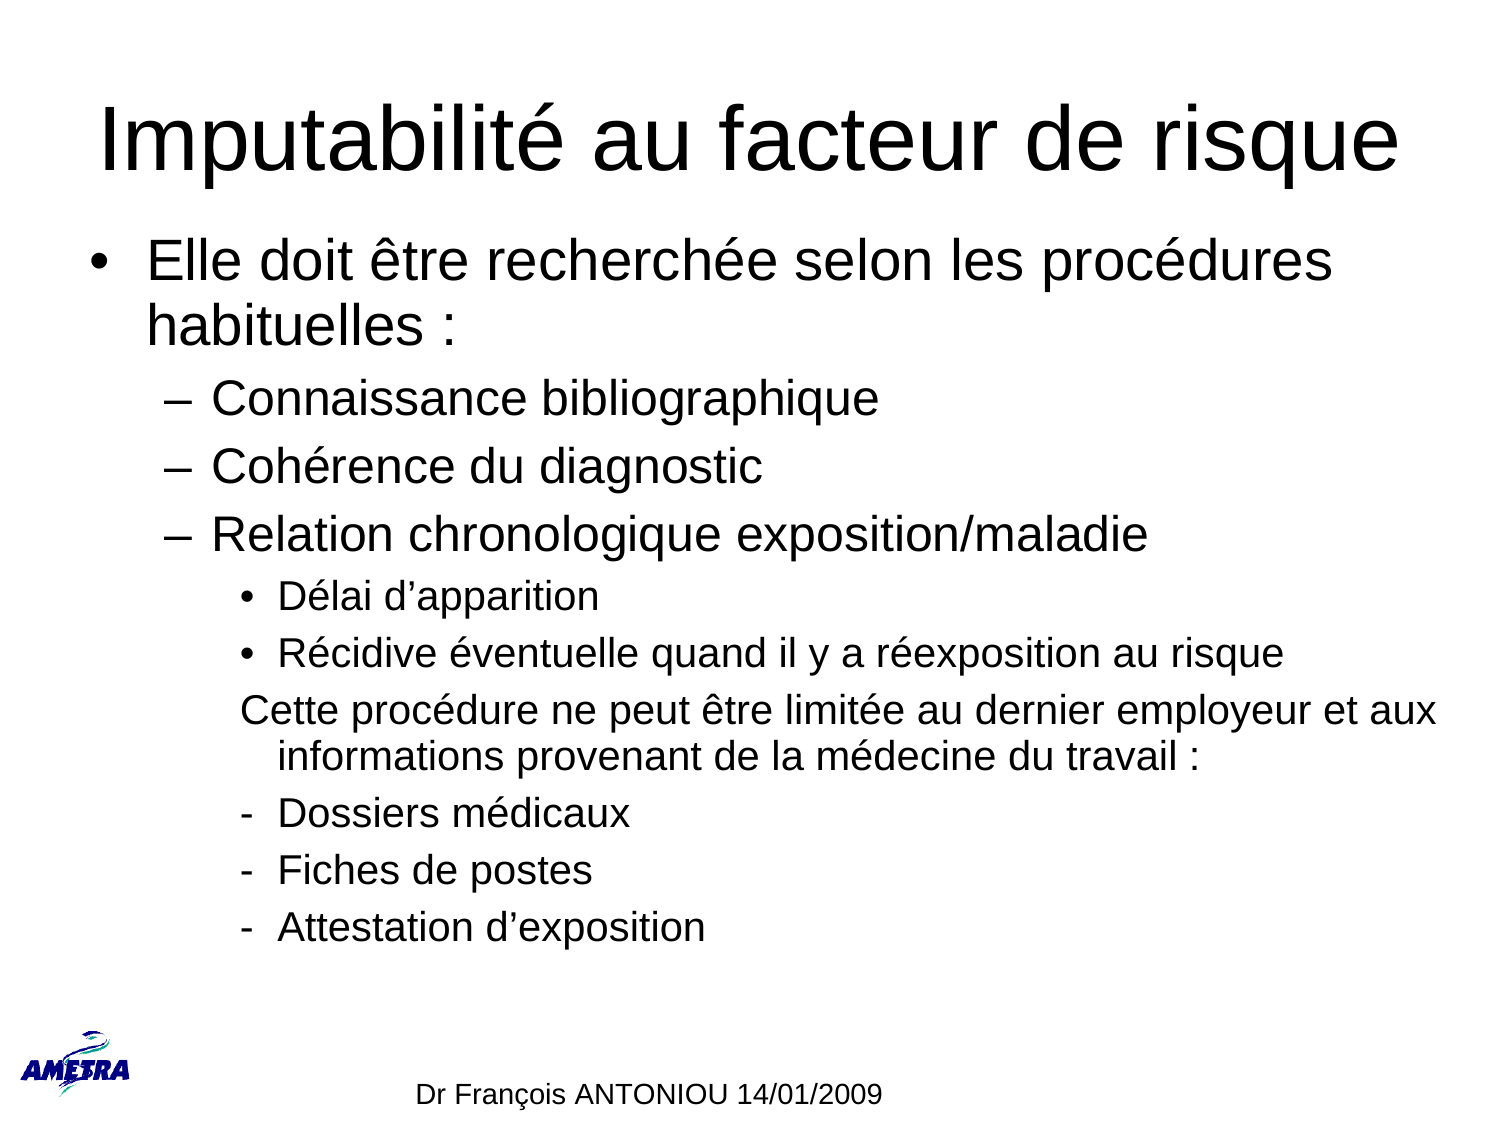

# Imputabilité au facteur de risque
Elle doit être recherchée selon les procédures habituelles :
Connaissance bibliographique
Cohérence du diagnostic
Relation chronologique exposition/maladie
Délai d’apparition
Récidive éventuelle quand il y a réexposition au risque
Cette procédure ne peut être limitée au dernier employeur et aux informations provenant de la médecine du travail :
Dossiers médicaux
Fiches de postes
Attestation d’exposition
Dr François ANTONIOU 14/01/2009